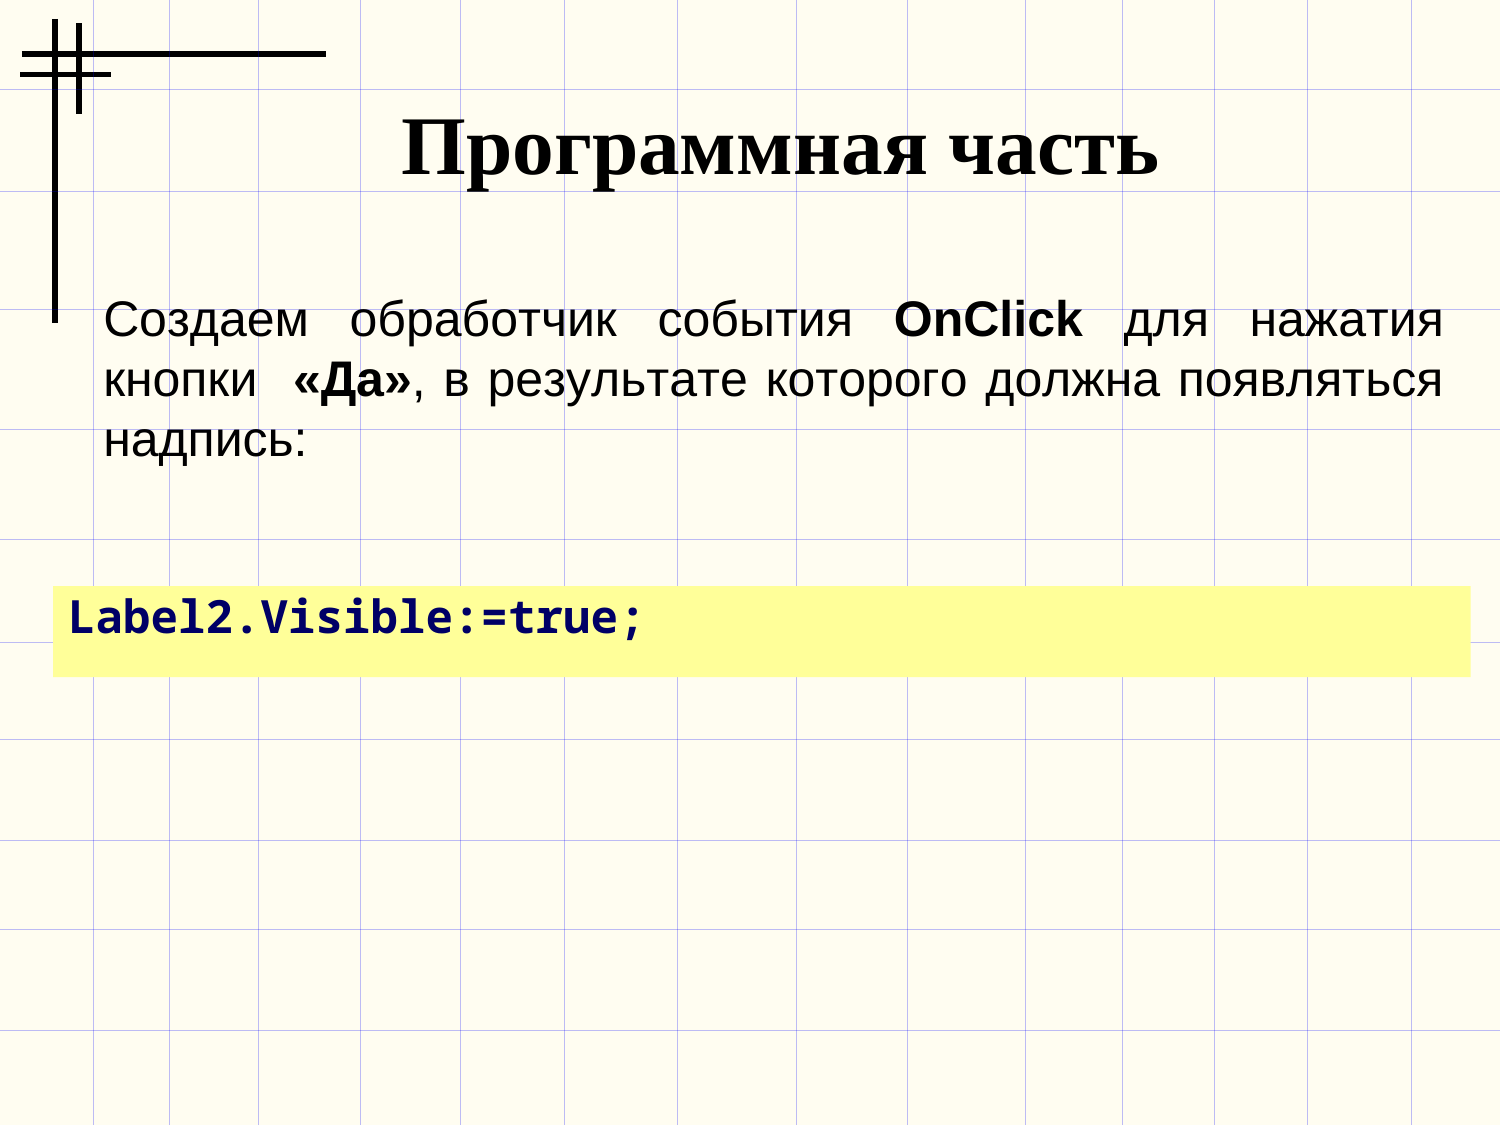

# Программная часть
Создаем обработчик события OnClick для нажатия кнопки «Да», в результате которого должна появляться надпись:
Label2.Visible:=true;